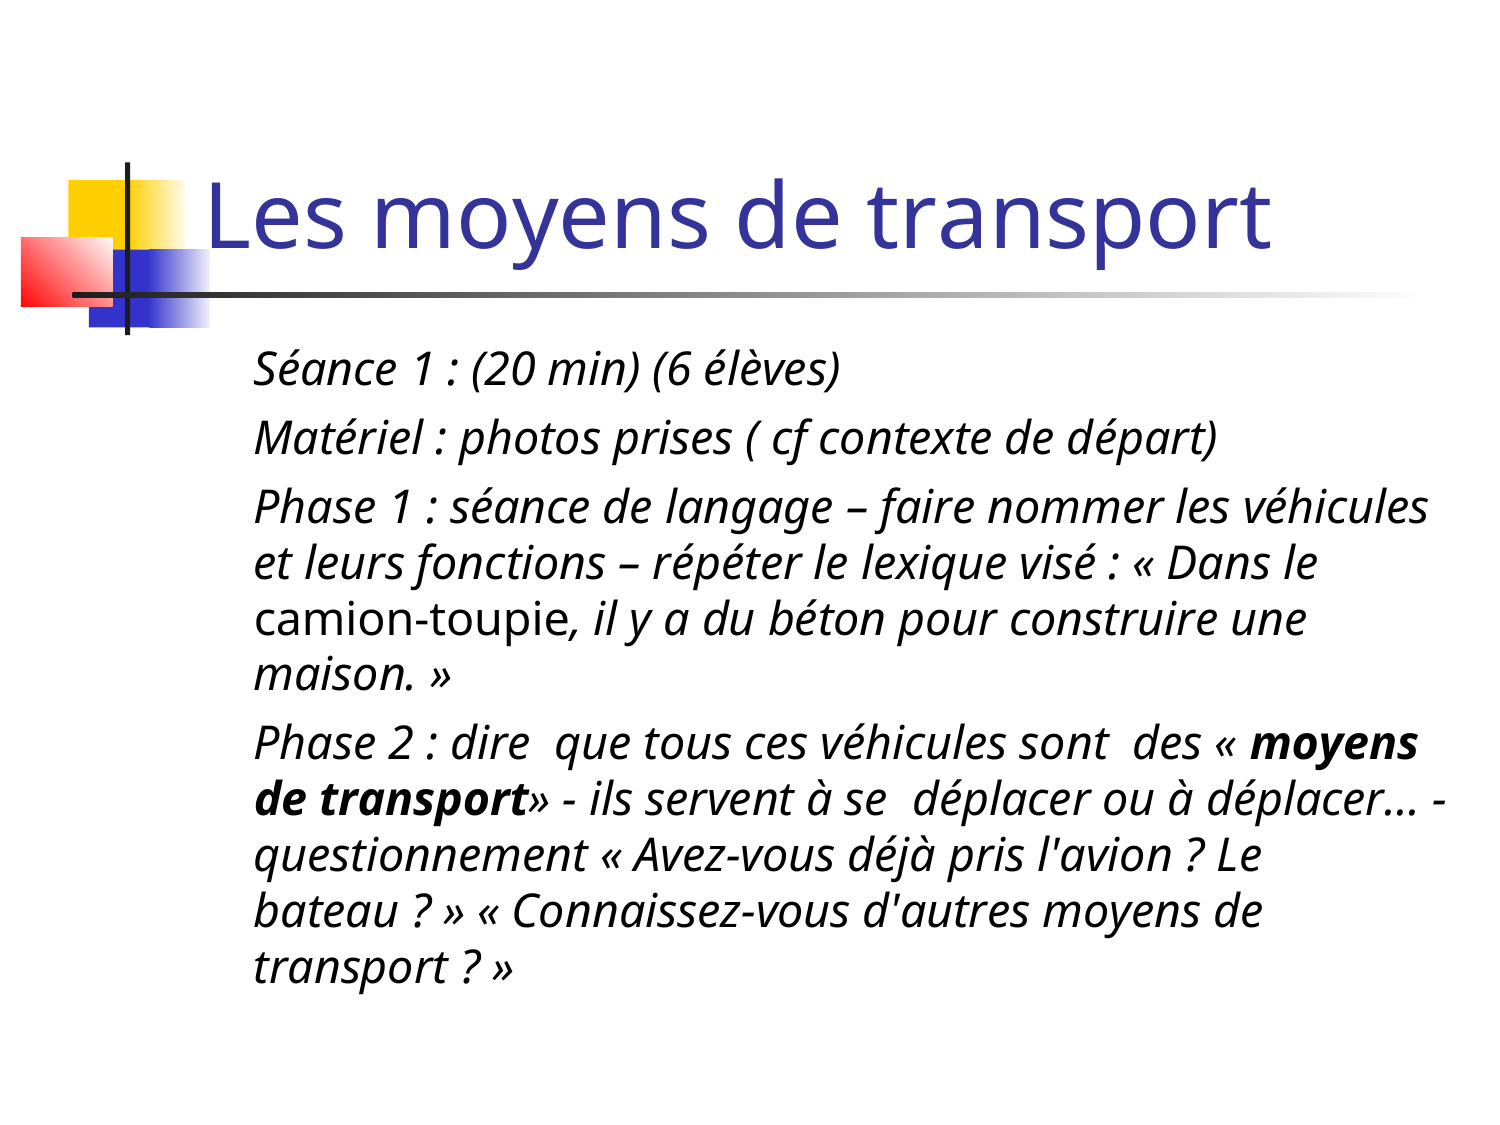

# Les moyens de transport
Séance 1 : (20 min) (6 élèves)
Matériel : photos prises ( cf contexte de départ)
Phase 1 : séance de langage – faire nommer les véhicules et leurs fonctions – répéter le lexique visé : « Dans le camion-toupie, il y a du béton pour construire une maison. »
Phase 2 : dire que tous ces véhicules sont des « moyens de transport» - ils servent à se déplacer ou à déplacer... - questionnement « Avez-vous déjà pris l'avion ? Le bateau ? » « Connaissez-vous d'autres moyens de transport ? »